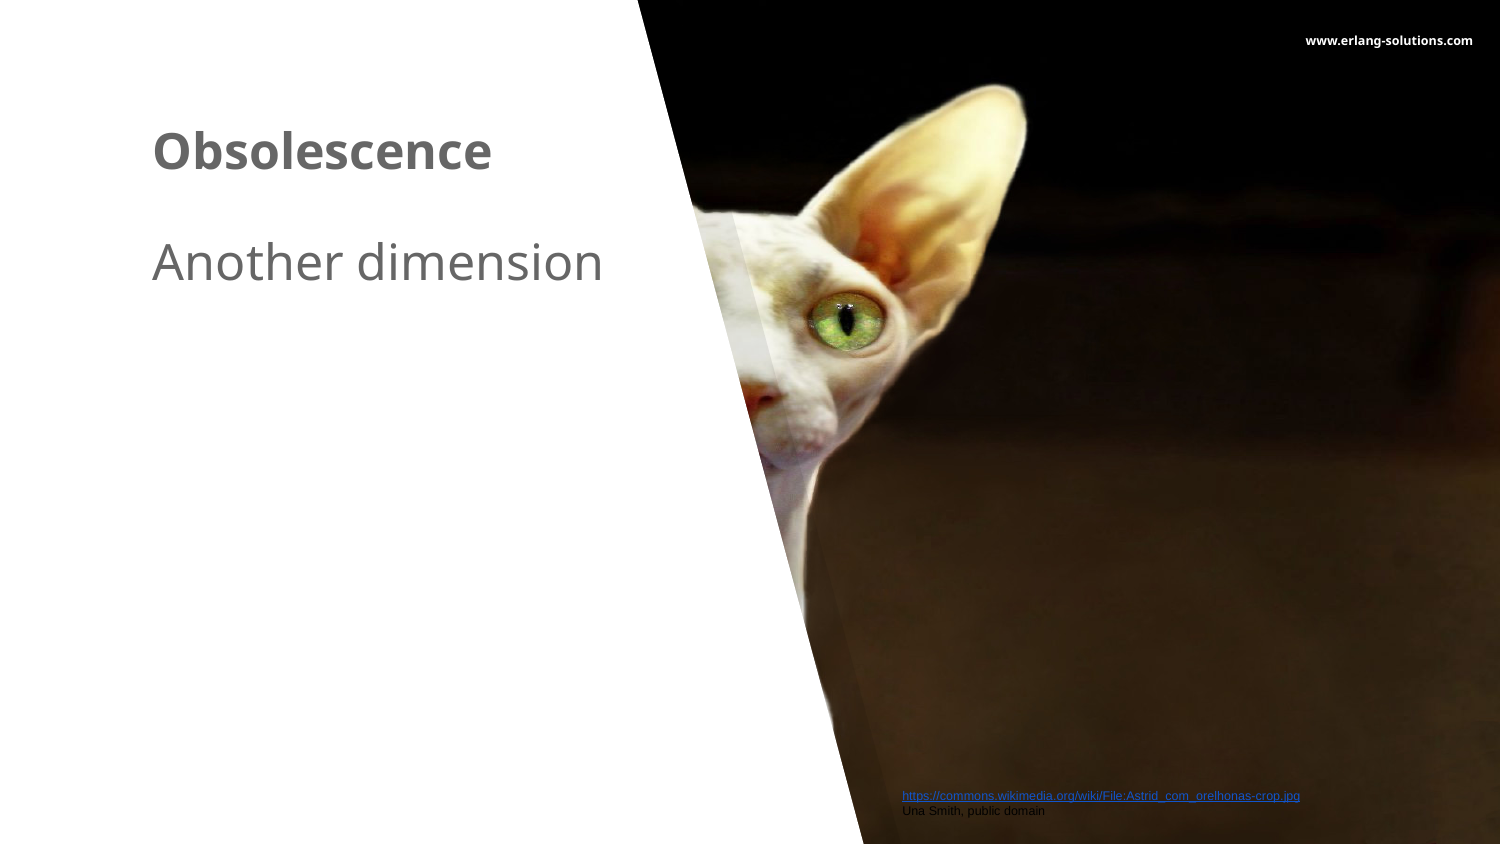

# Obsolescence
Another dimension
https://commons.wikimedia.org/wiki/File:Astrid_com_orelhonas-crop.jpg
Una Smith, public domain